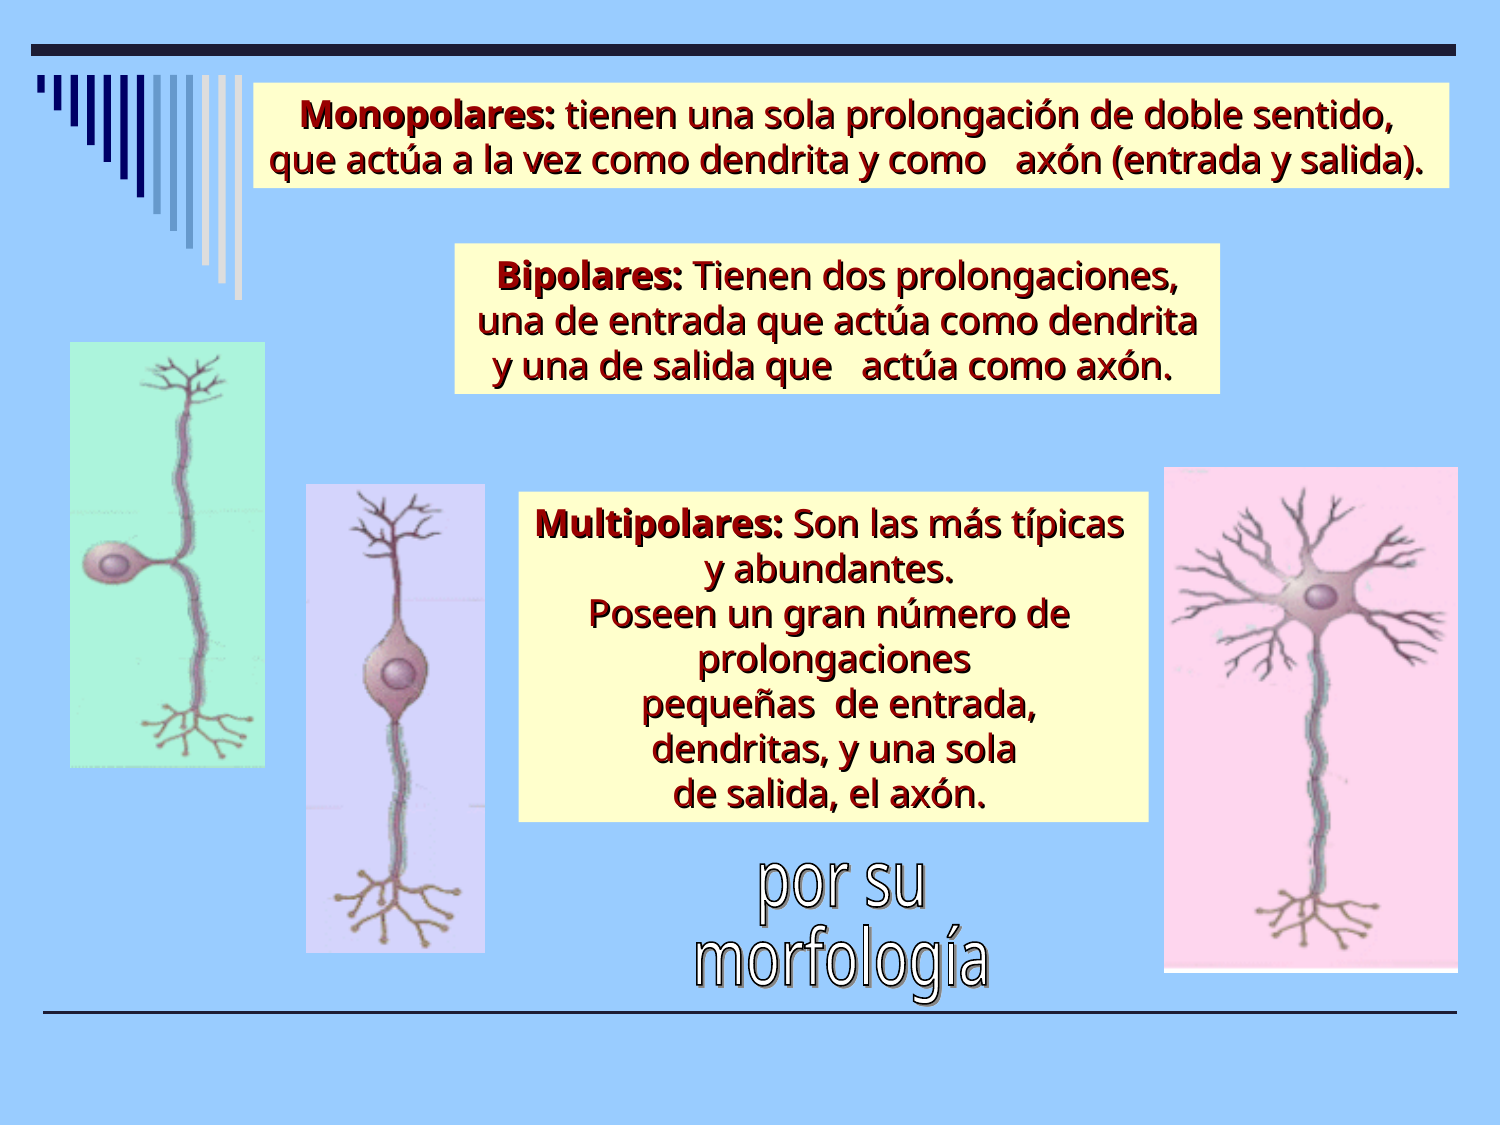

Monopolares: tienen una sola prolongación de doble sentido,
que actúa a la vez como dendrita y como   axón (entrada y salida).
Bipolares: Tienen dos prolongaciones, una de entrada que actúa como dendrita y una de salida que   actúa como axón.
Multipolares: Son las más típicas
y abundantes.
Poseen un gran número de
prolongaciones
 pequeñas  de entrada,
 dendritas, y una sola
de salida, el axón.
por su
morfología